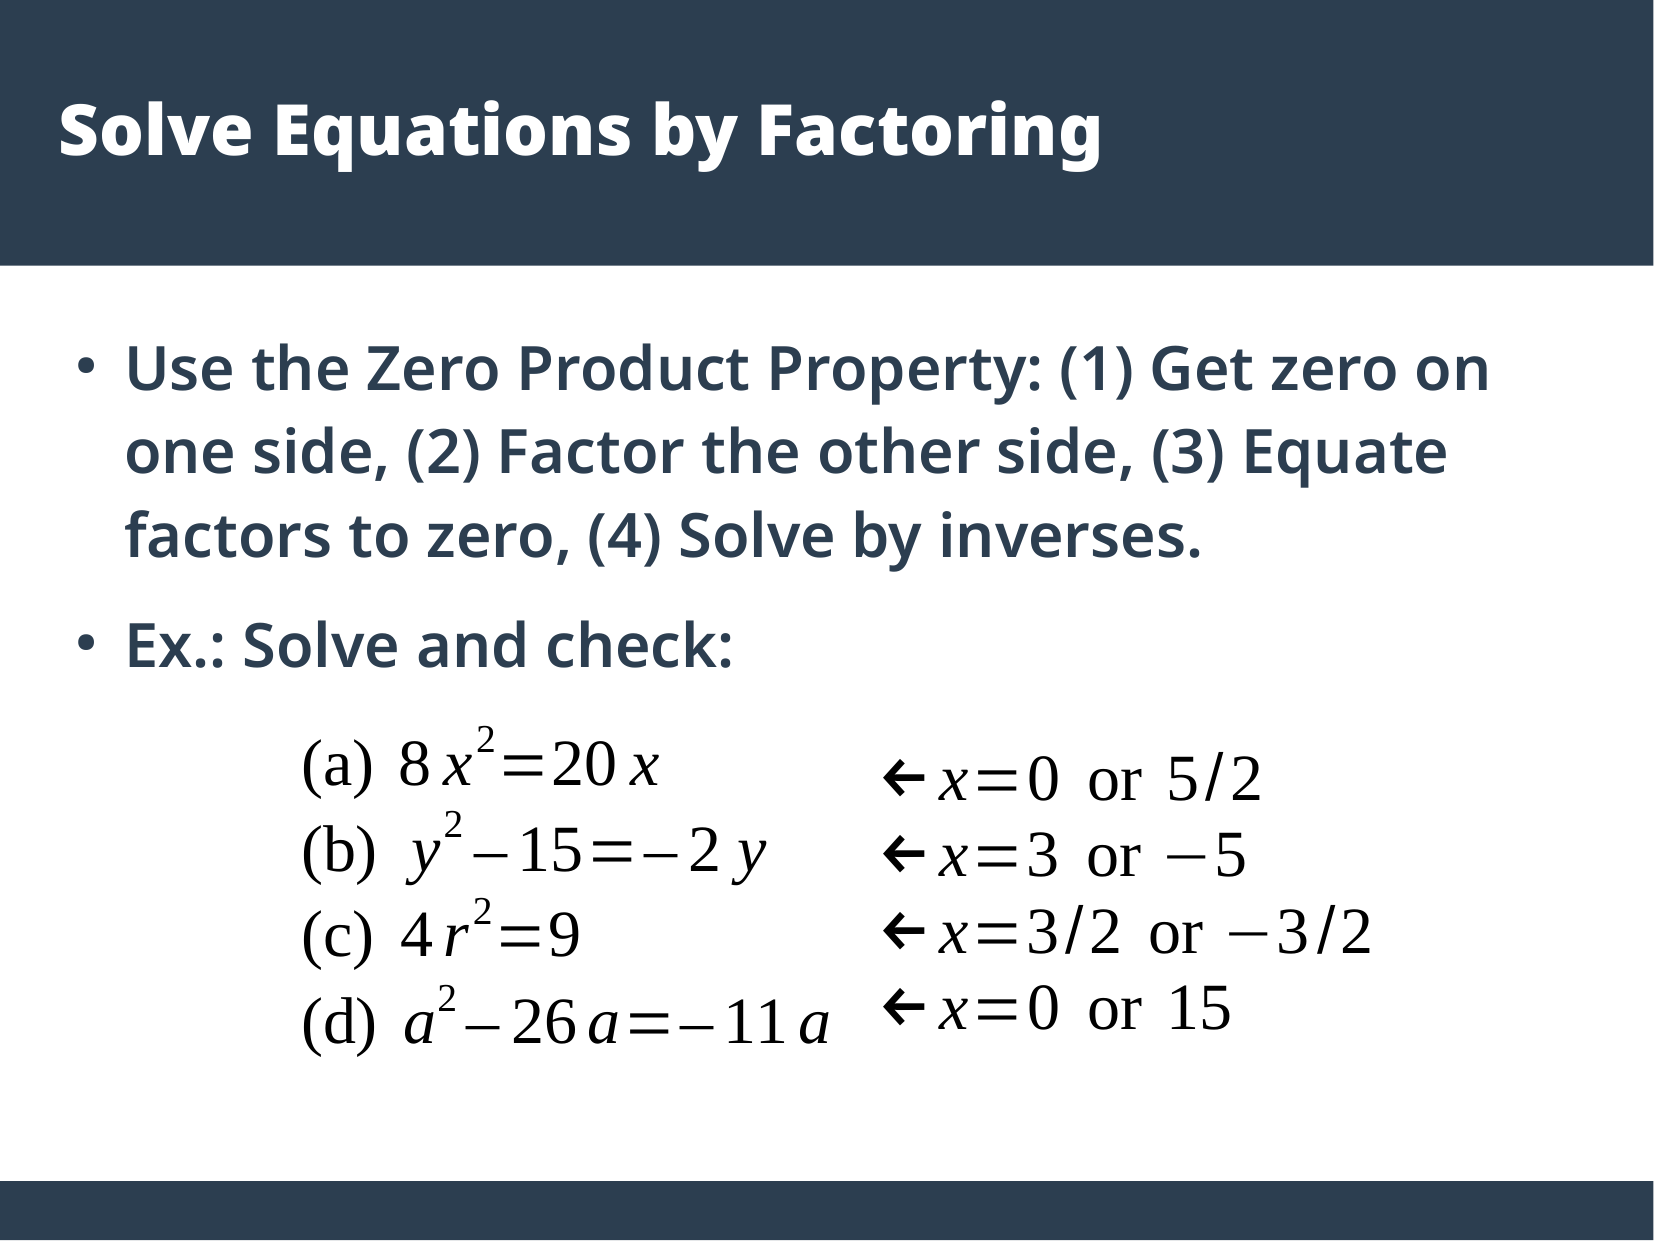

# Solve Equations by Factoring
Use the Zero Product Property: (1) Get zero on one side, (2) Factor the other side, (3) Equate factors to zero, (4) Solve by inverses.
Ex.: Solve and check: